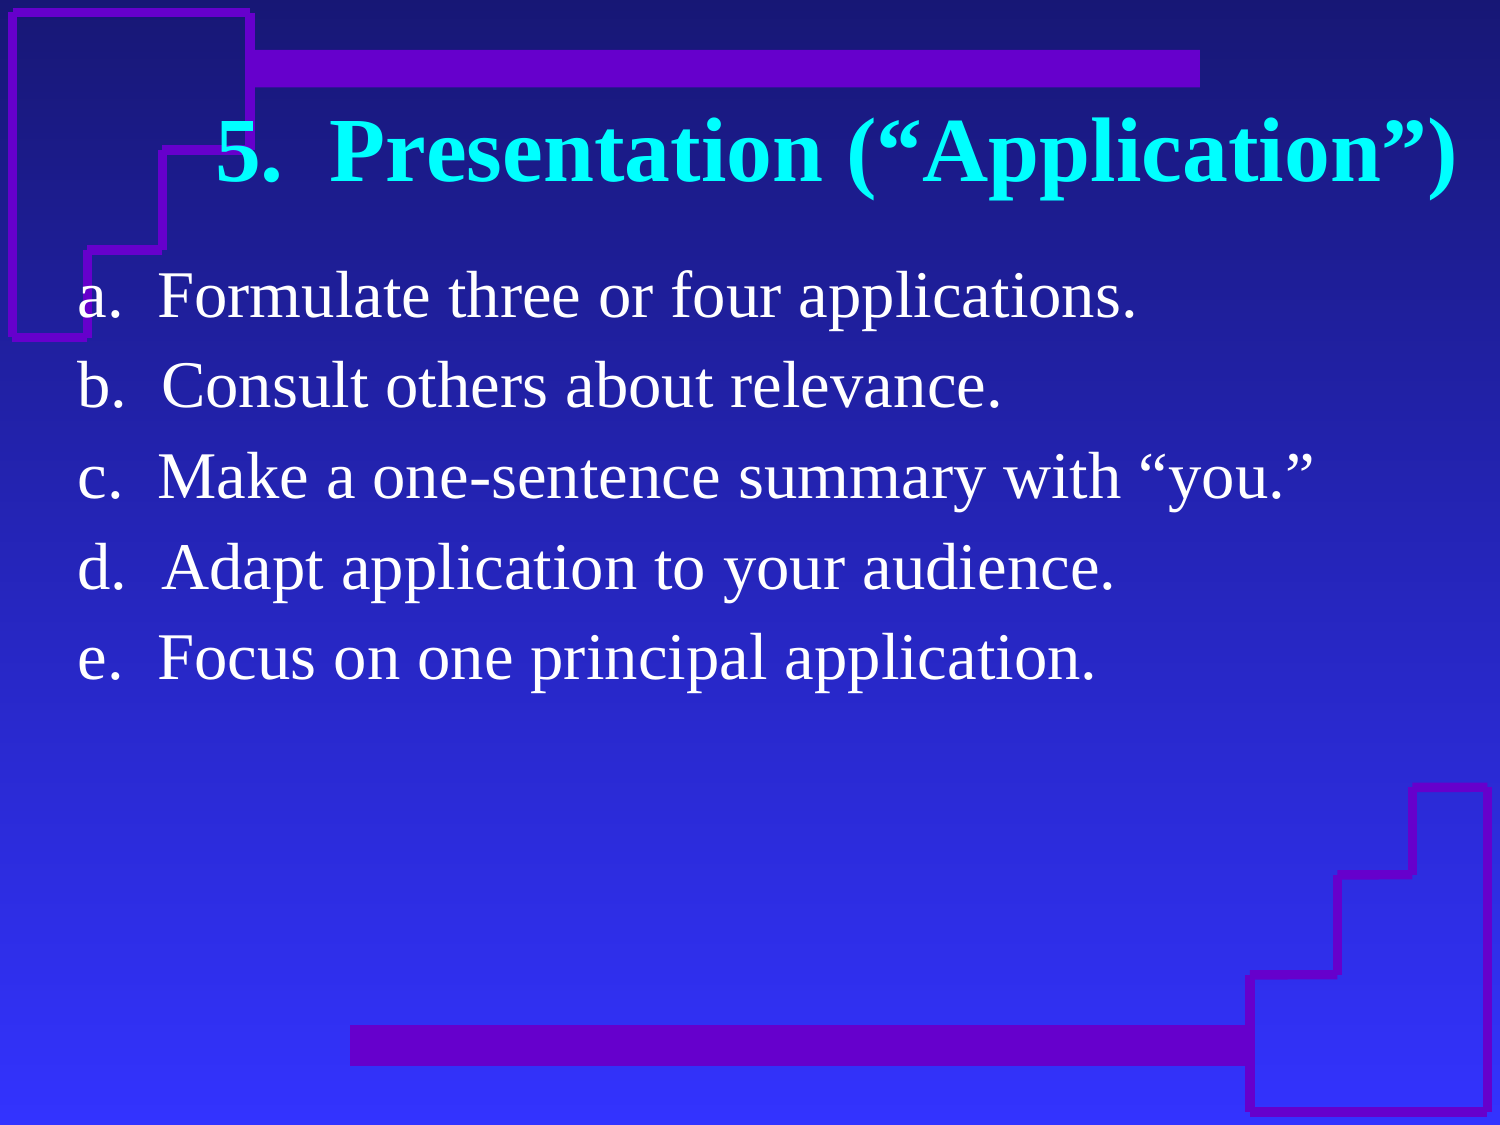

# 5. Presentation (“Application”)
a. Formulate three or four applications.
b. Consult others about relevance.
c. Make a one-sentence summary with “you.”
d. Adapt application to your audience.
e. Focus on one principal application.